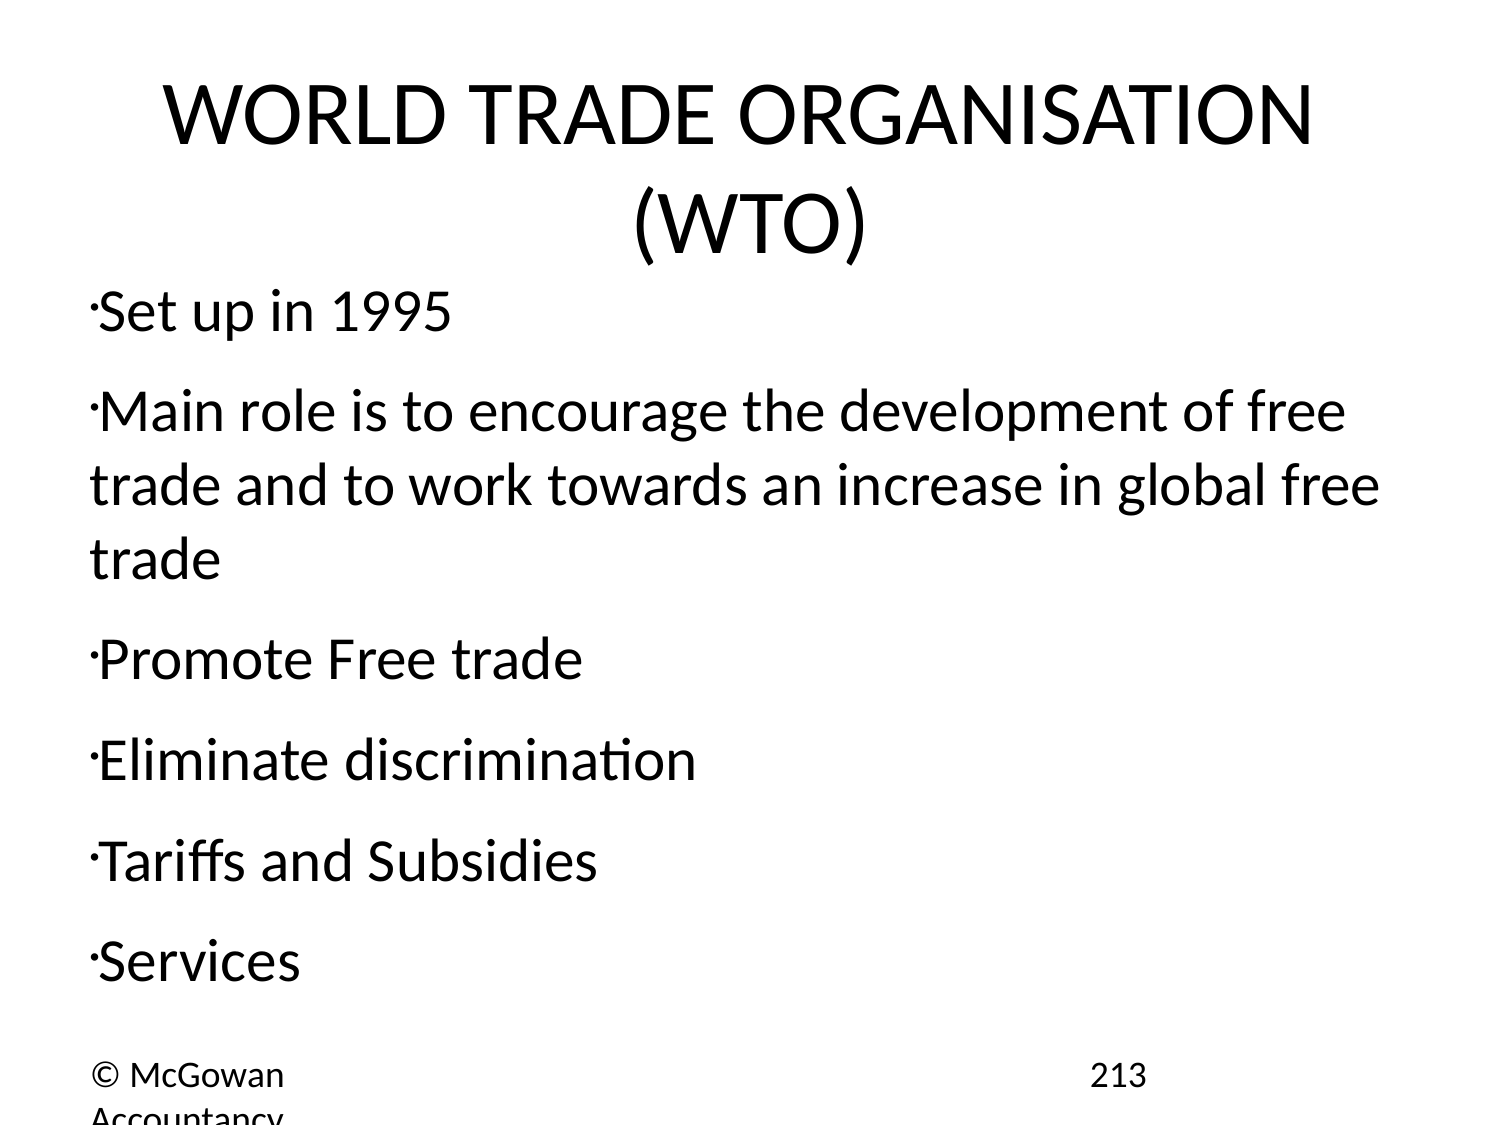

# WORLD TRADE ORGANISATION (WTO)
Set up in 1995
Main role is to encourage the development of free trade and to work towards an increase in global free trade
Promote Free trade
Eliminate discrimination
Tariffs and Subsidies
Services
© McGowan Accountancy Services
213